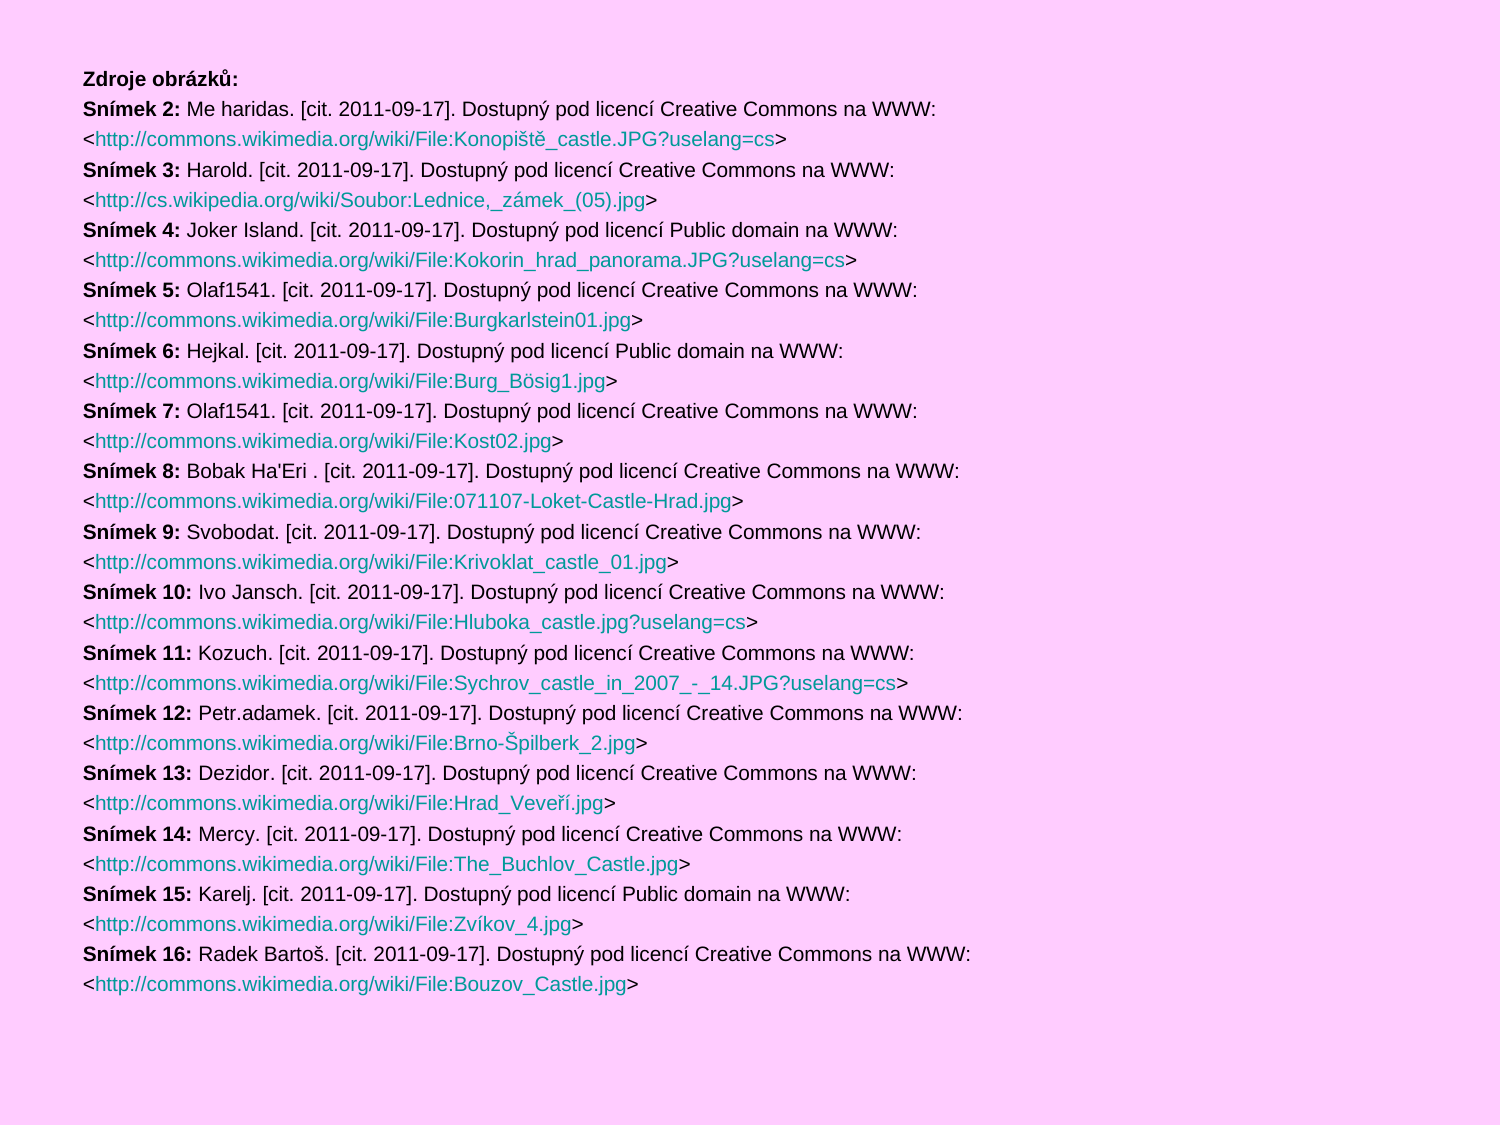

Zdroje obrázků:
Snímek 2: Me haridas. [cit. 2011-09-17]. Dostupný pod licencí Creative Commons na WWW:
<http://commons.wikimedia.org/wiki/File:Konopiště_castle.JPG?uselang=cs>
Snímek 3: Harold. [cit. 2011-09-17]. Dostupný pod licencí Creative Commons na WWW:
<http://cs.wikipedia.org/wiki/Soubor:Lednice,_zámek_(05).jpg>
Snímek 4: Joker Island. [cit. 2011-09-17]. Dostupný pod licencí Public domain na WWW:
<http://commons.wikimedia.org/wiki/File:Kokorin_hrad_panorama.JPG?uselang=cs>
Snímek 5: Olaf1541. [cit. 2011-09-17]. Dostupný pod licencí Creative Commons na WWW:
<http://commons.wikimedia.org/wiki/File:Burgkarlstein01.jpg>
Snímek 6: Hejkal. [cit. 2011-09-17]. Dostupný pod licencí Public domain na WWW:
<http://commons.wikimedia.org/wiki/File:Burg_Bösig1.jpg>
Snímek 7: Olaf1541. [cit. 2011-09-17]. Dostupný pod licencí Creative Commons na WWW:
<http://commons.wikimedia.org/wiki/File:Kost02.jpg>
Snímek 8: Bobak Ha'Eri . [cit. 2011-09-17]. Dostupný pod licencí Creative Commons na WWW:
<http://commons.wikimedia.org/wiki/File:071107-Loket-Castle-Hrad.jpg>
Snímek 9: Svobodat. [cit. 2011-09-17]. Dostupný pod licencí Creative Commons na WWW:
<http://commons.wikimedia.org/wiki/File:Krivoklat_castle_01.jpg>
Snímek 10: Ivo Jansch. [cit. 2011-09-17]. Dostupný pod licencí Creative Commons na WWW:
<http://commons.wikimedia.org/wiki/File:Hluboka_castle.jpg?uselang=cs>
Snímek 11: Kozuch. [cit. 2011-09-17]. Dostupný pod licencí Creative Commons na WWW:
<http://commons.wikimedia.org/wiki/File:Sychrov_castle_in_2007_-_14.JPG?uselang=cs>
Snímek 12: Petr.adamek. [cit. 2011-09-17]. Dostupný pod licencí Creative Commons na WWW:
<http://commons.wikimedia.org/wiki/File:Brno-Špilberk_2.jpg>
Snímek 13: Dezidor. [cit. 2011-09-17]. Dostupný pod licencí Creative Commons na WWW:
<http://commons.wikimedia.org/wiki/File:Hrad_Veveří.jpg>
Snímek 14: Mercy. [cit. 2011-09-17]. Dostupný pod licencí Creative Commons na WWW:
<http://commons.wikimedia.org/wiki/File:The_Buchlov_Castle.jpg>
Snímek 15: Karelj. [cit. 2011-09-17]. Dostupný pod licencí Public domain na WWW:
<http://commons.wikimedia.org/wiki/File:Zvíkov_4.jpg>
Snímek 16: Radek Bartoš. [cit. 2011-09-17]. Dostupný pod licencí Creative Commons na WWW:
<http://commons.wikimedia.org/wiki/File:Bouzov_Castle.jpg>